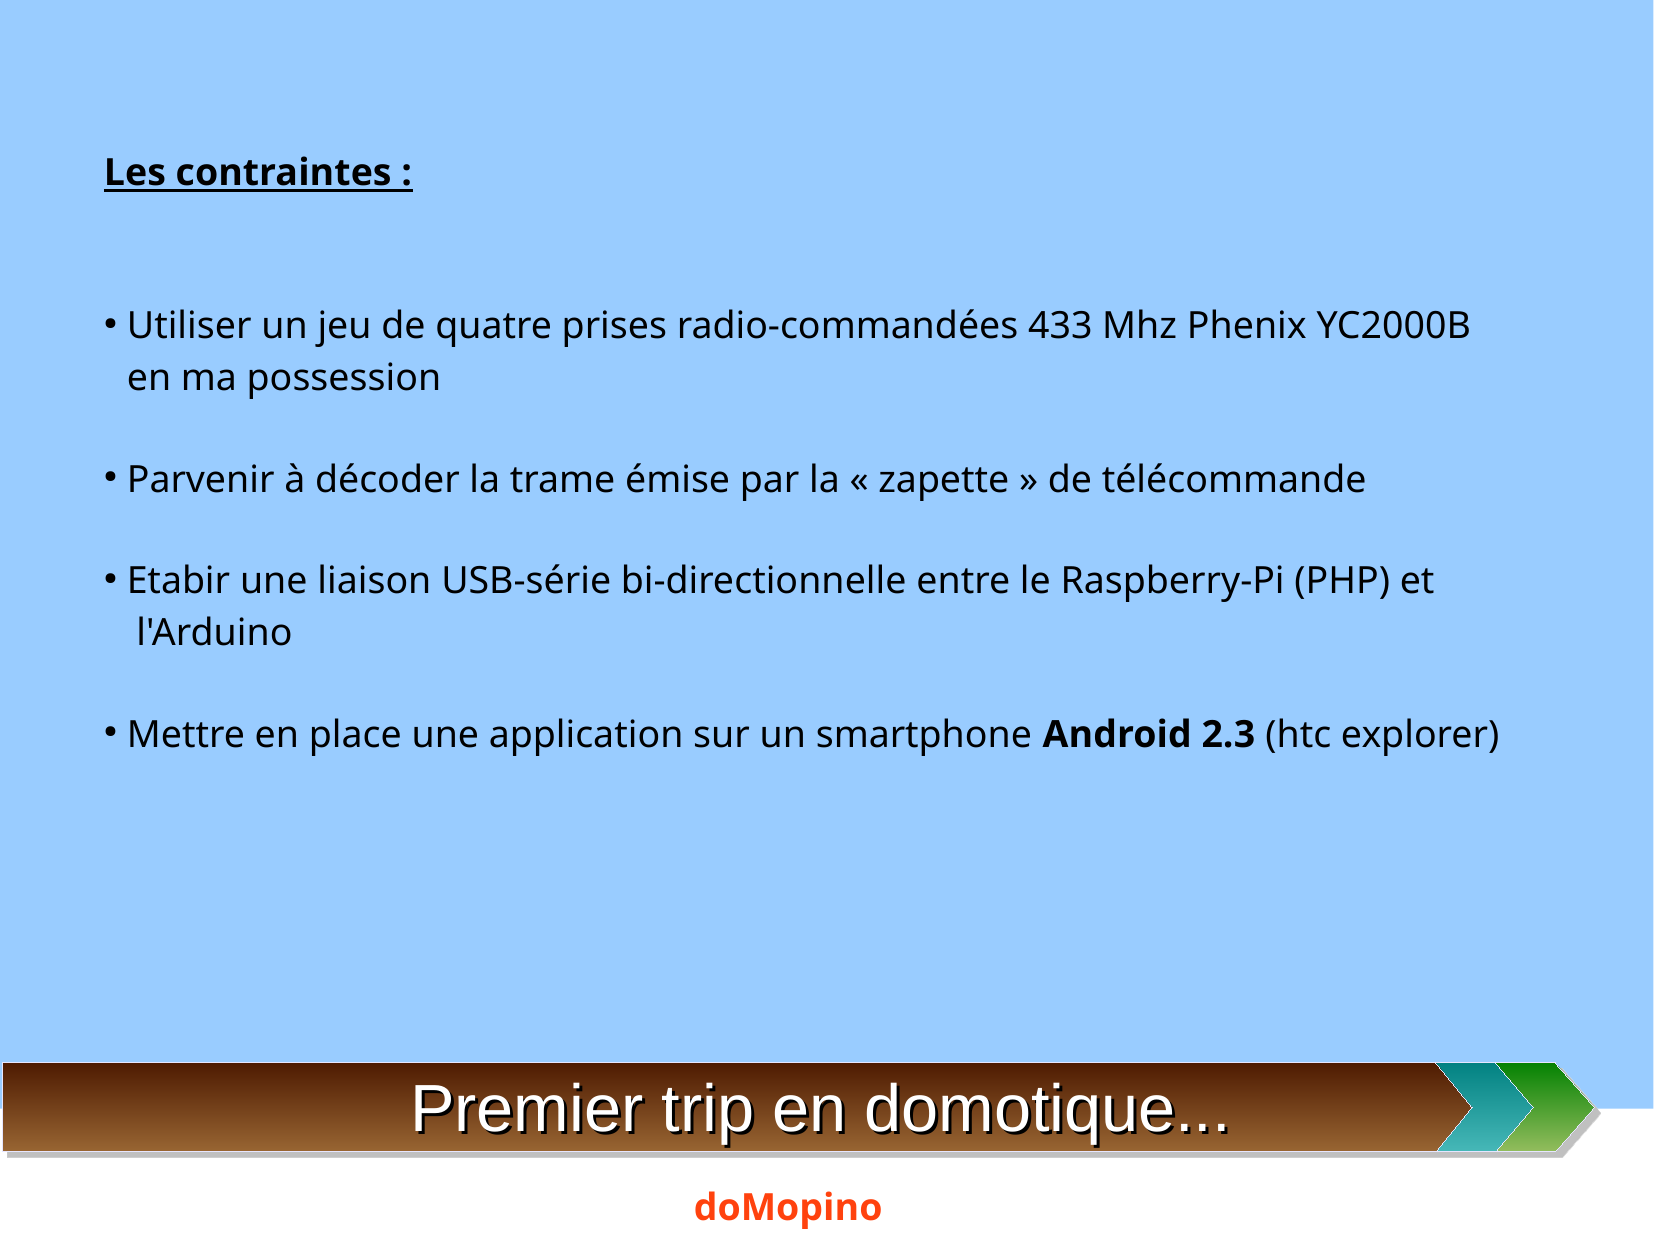

Les contraintes :
 Utiliser un jeu de quatre prises radio-commandées 433 Mhz Phenix YC2000B
 en ma possession
 Parvenir à décoder la trame émise par la « zapette » de télécommande
 Etabir une liaison USB-série bi-directionnelle entre le Raspberry-Pi (PHP) et
 l'Arduino
 Mettre en place une application sur un smartphone Android 2.3 (htc explorer)
# Premier trip en domotique...
doMopino